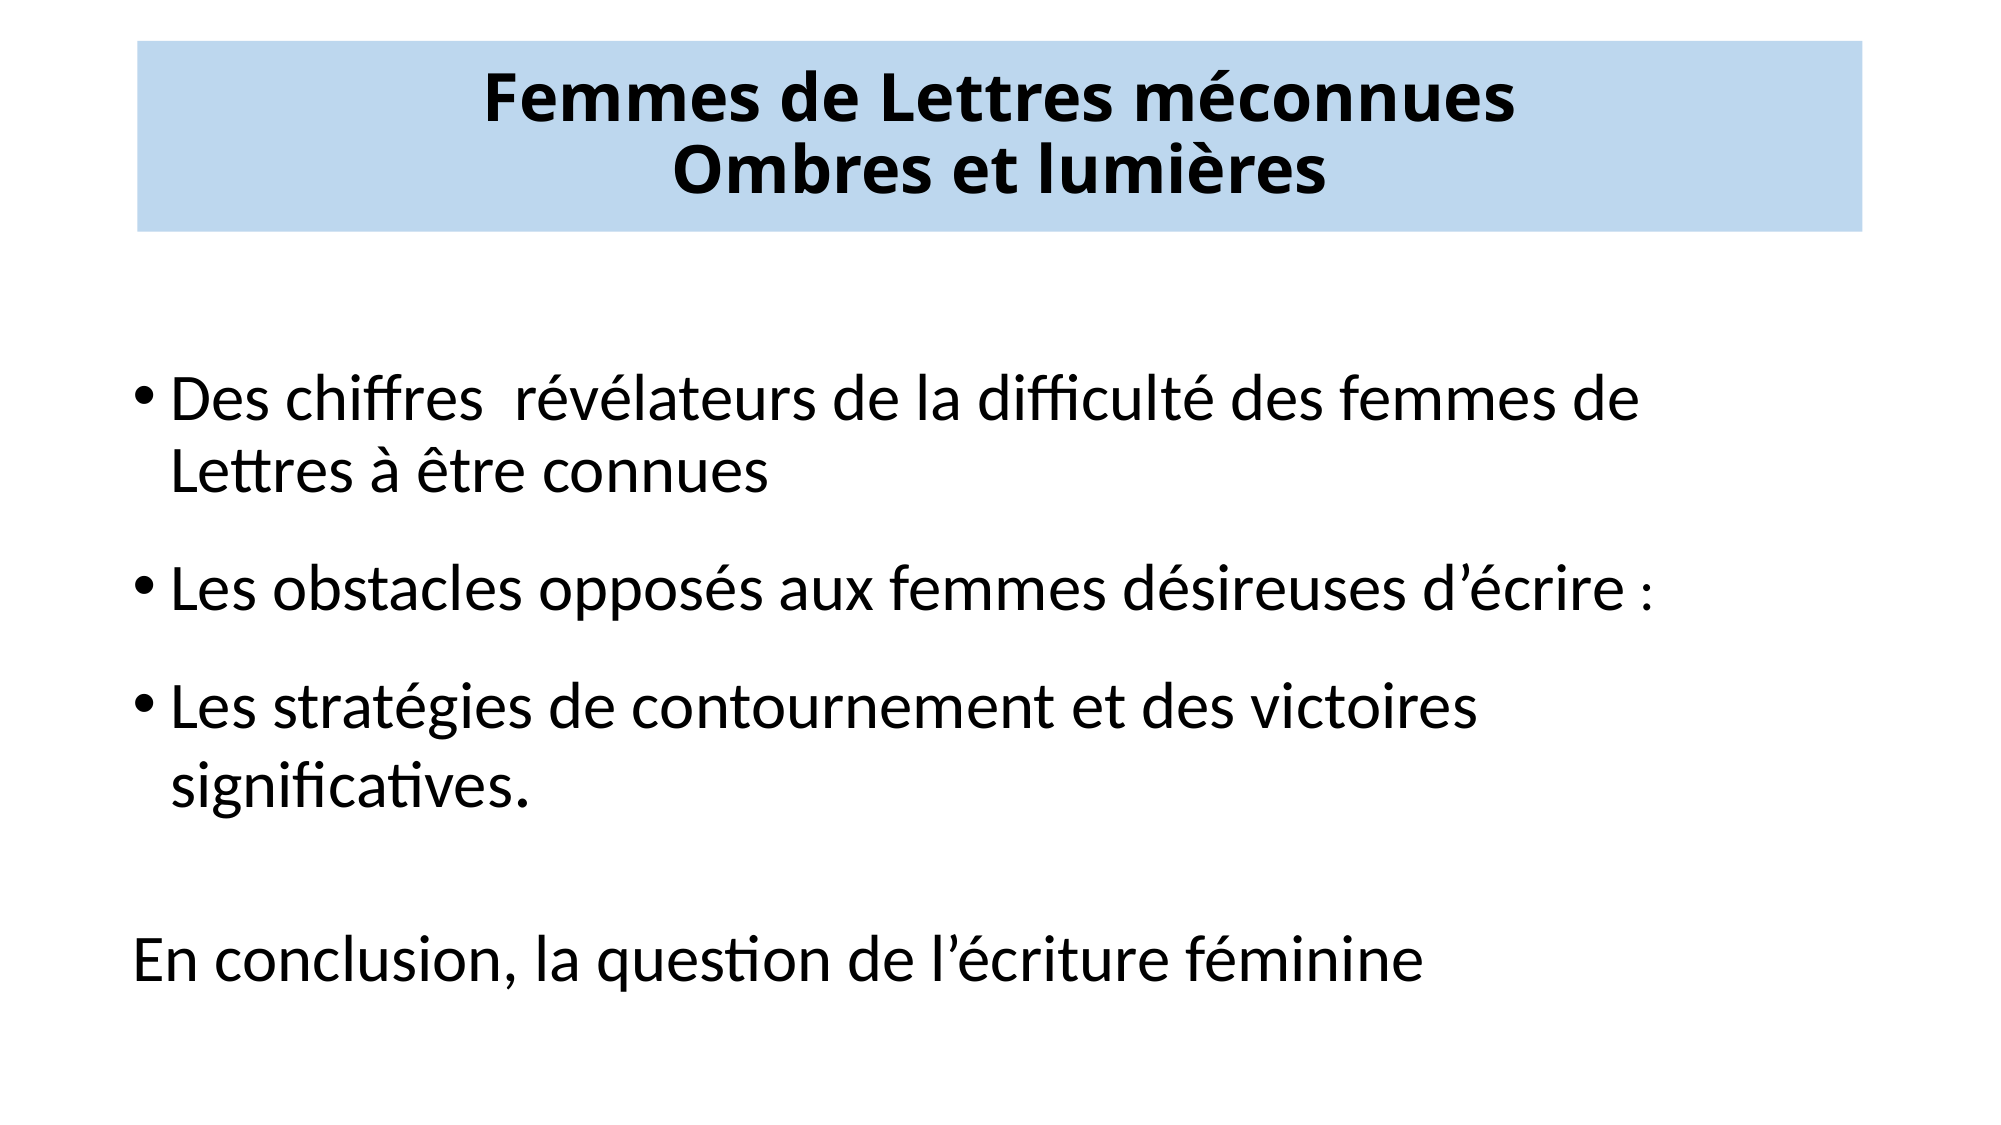

# Femmes de Lettres méconnues Ombres et lumières
Des chiffres révélateurs de la difficulté des femmes de Lettres à être connues
Les obstacles opposés aux femmes désireuses d’écrire :
Les stratégies de contournement et des victoires significatives.
En conclusion, la question de l’écriture féminine